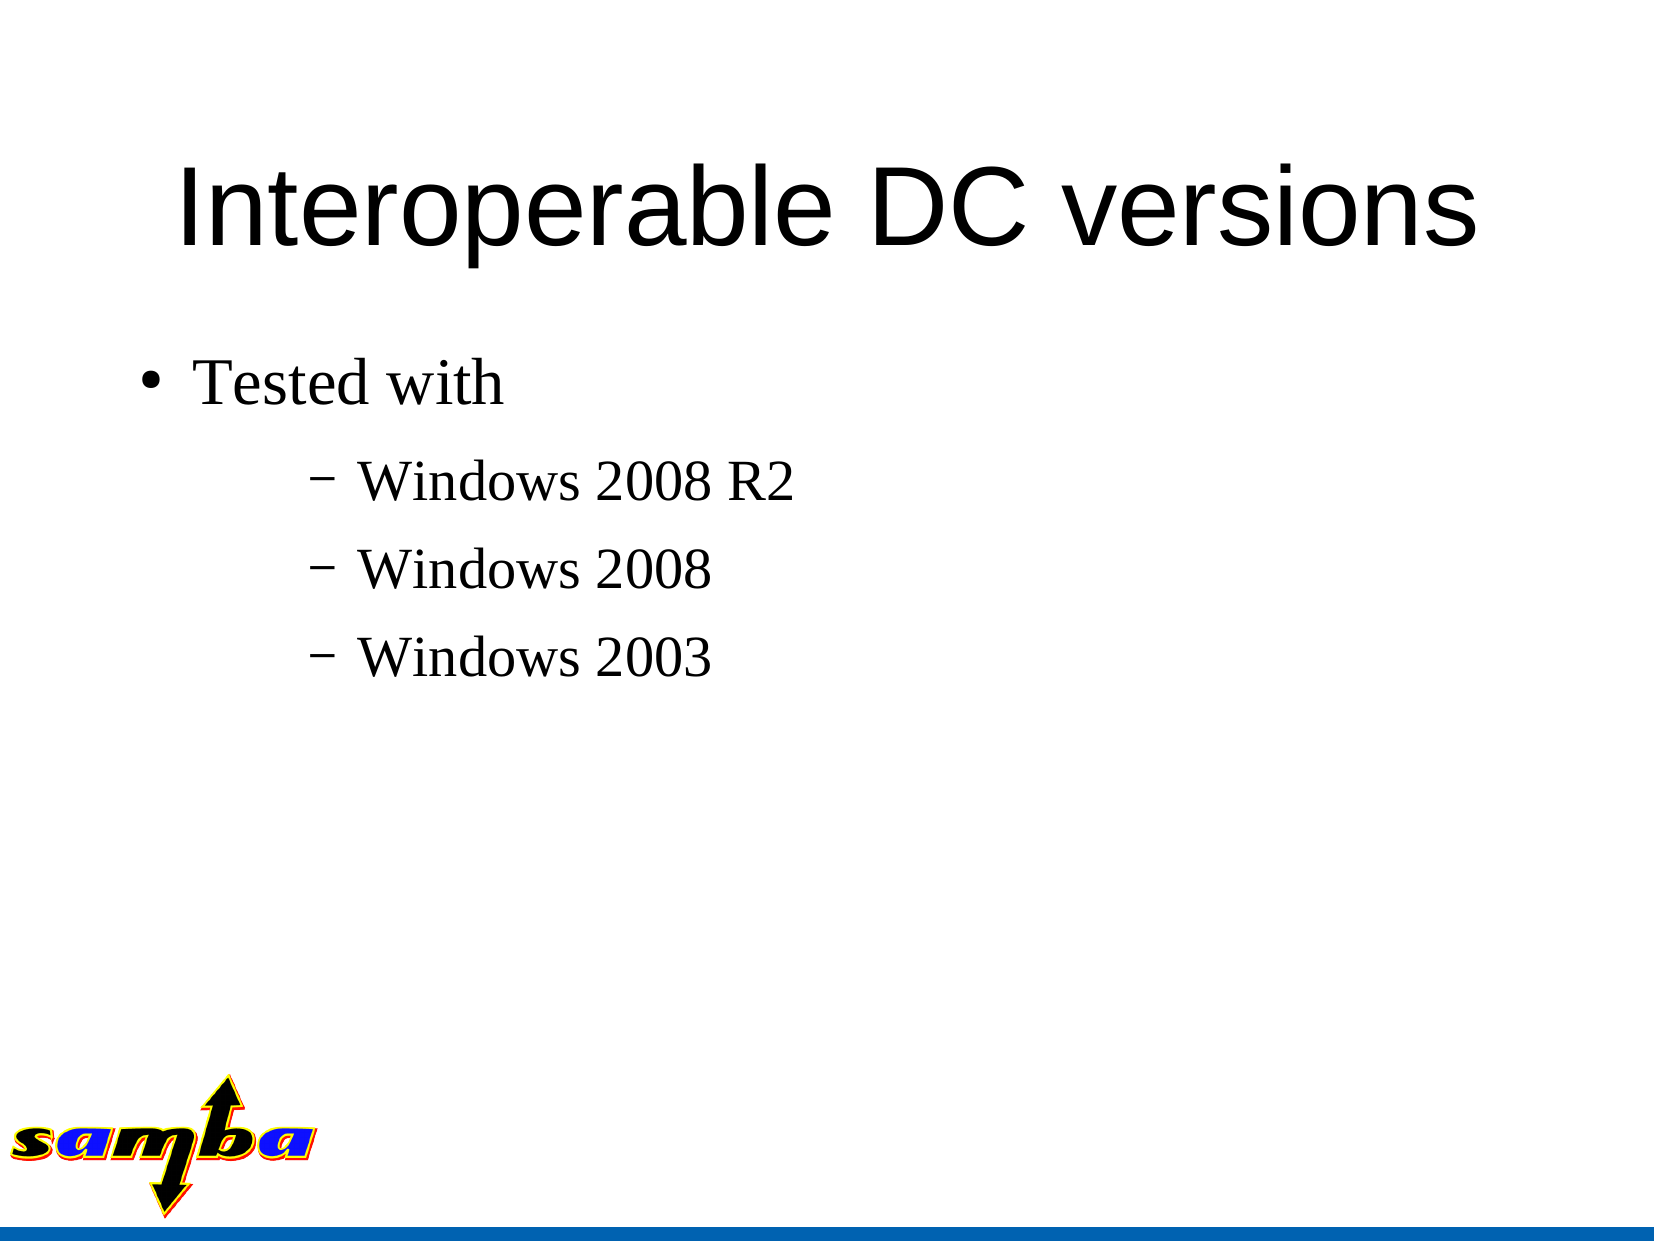

# Interoperable DC versions
Tested with
Windows 2008 R2
Windows 2008
Windows 2003